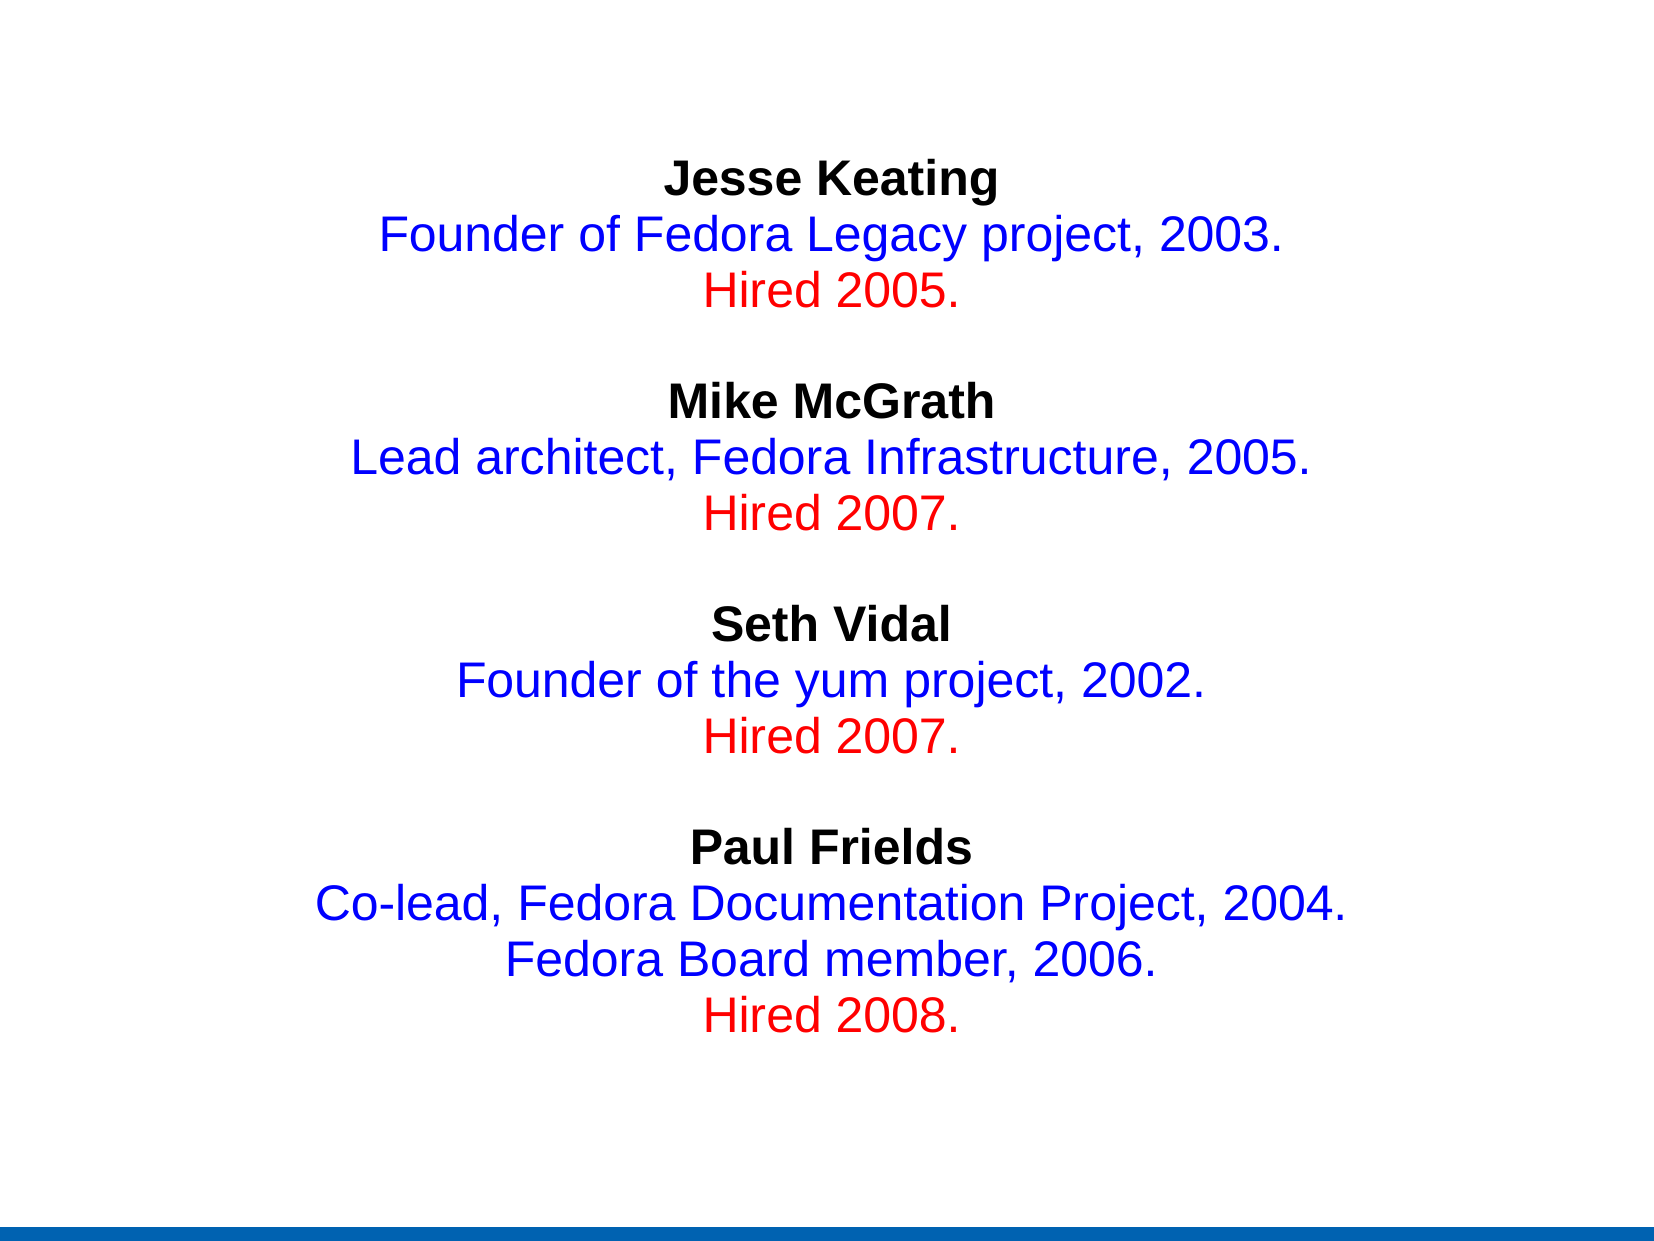

Jesse Keating
Founder of Fedora Legacy project, 2003.
Hired 2005.
Mike McGrath
Lead architect, Fedora Infrastructure, 2005.
Hired 2007.
Seth Vidal
Founder of the yum project, 2002.
Hired 2007.
Paul Frields
Co-lead, Fedora Documentation Project, 2004.
Fedora Board member, 2006.
Hired 2008.